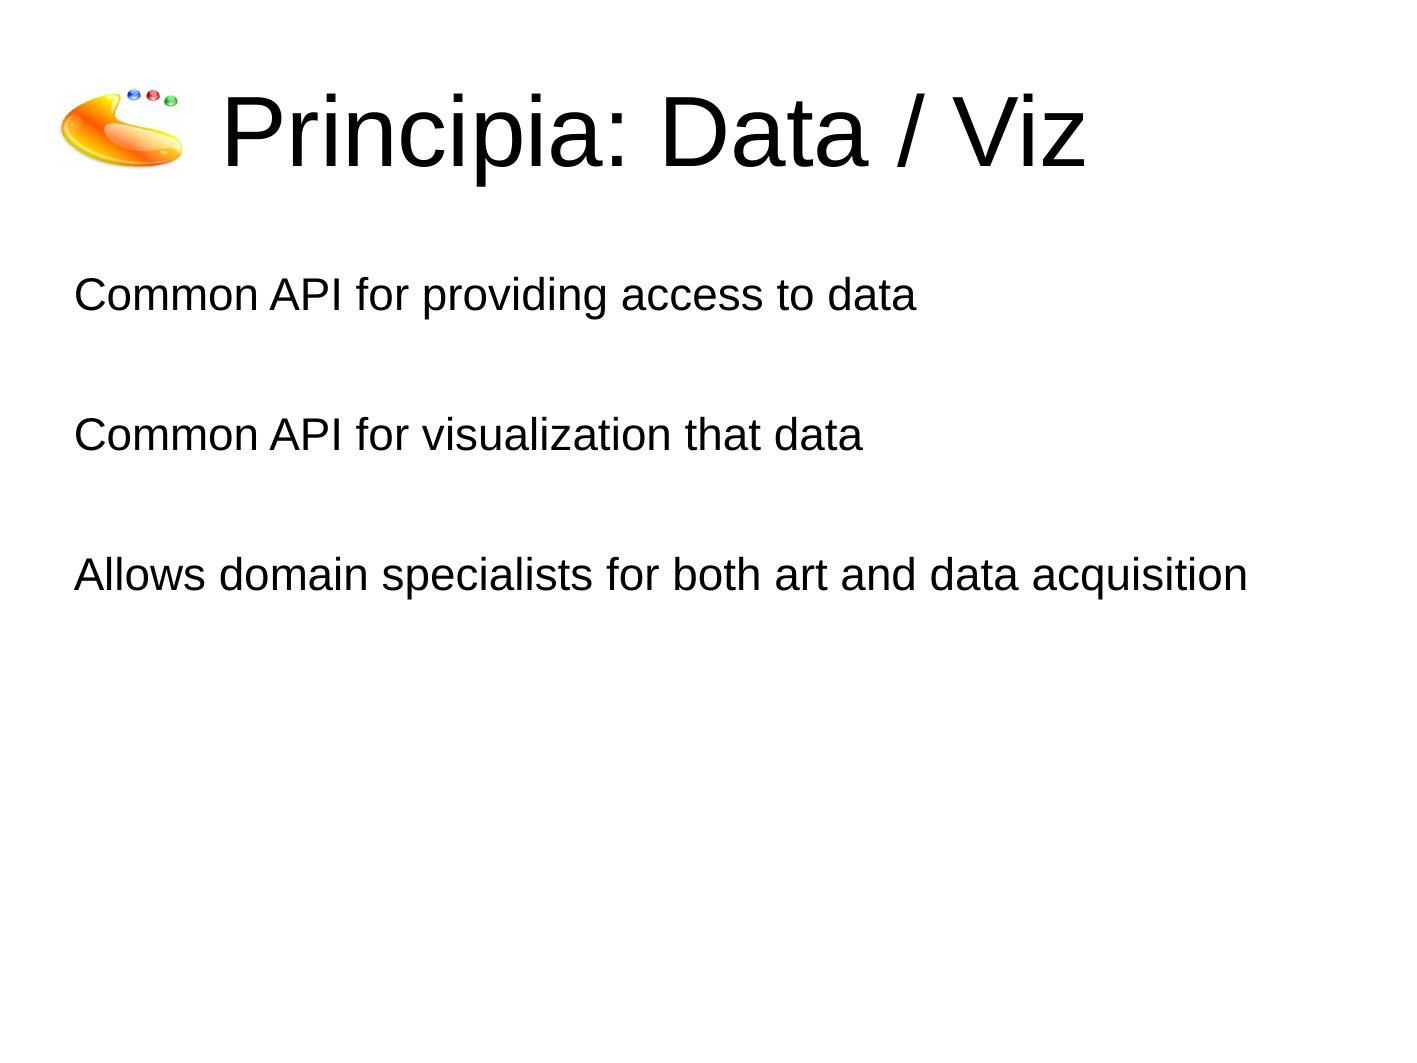

Principia: Data / Viz
Common API for providing access to data
Common API for visualization that data
Allows domain specialists for both art and data acquisition